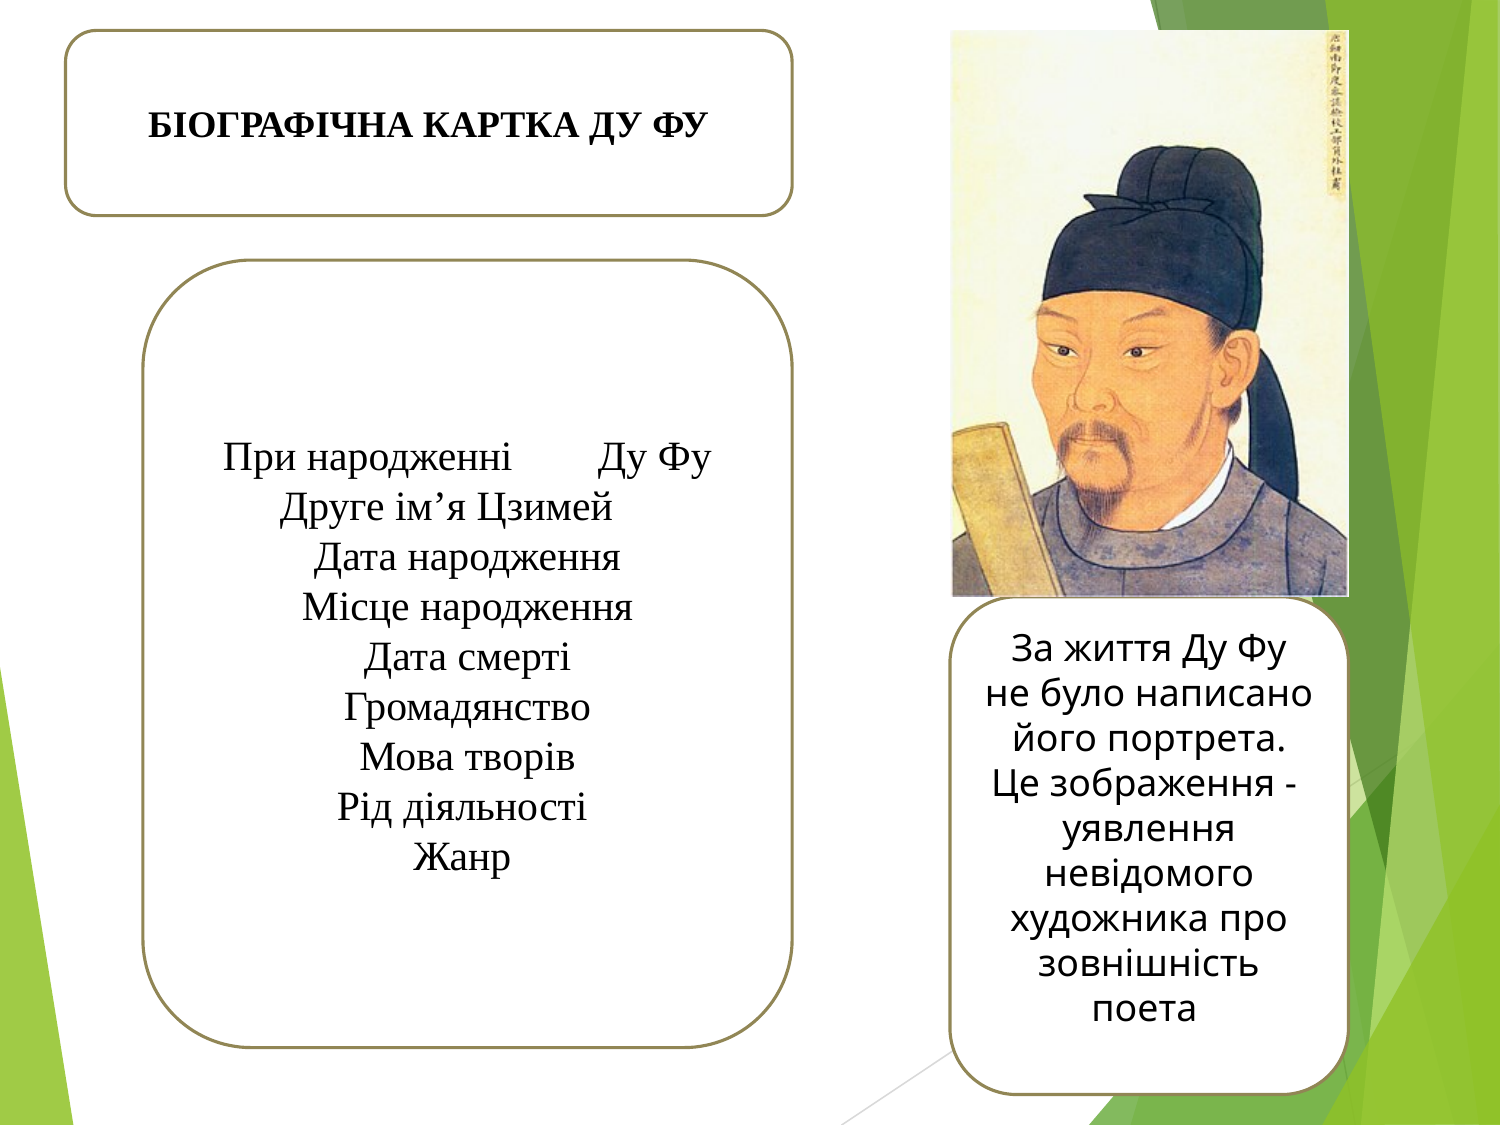

БІОГРАФІЧНА КАРТКА ДУ ФУ
При народженні 	Ду Фу
Друге ім’я Цзимей
Дата народження
Місце народження
Дата смерті
Громадянство
Мова творів
Рід діяльності
Жанр
За життя Ду Фу не було написано його портрета. Це зображення - уявлення невідомого художника про зовнішність поета